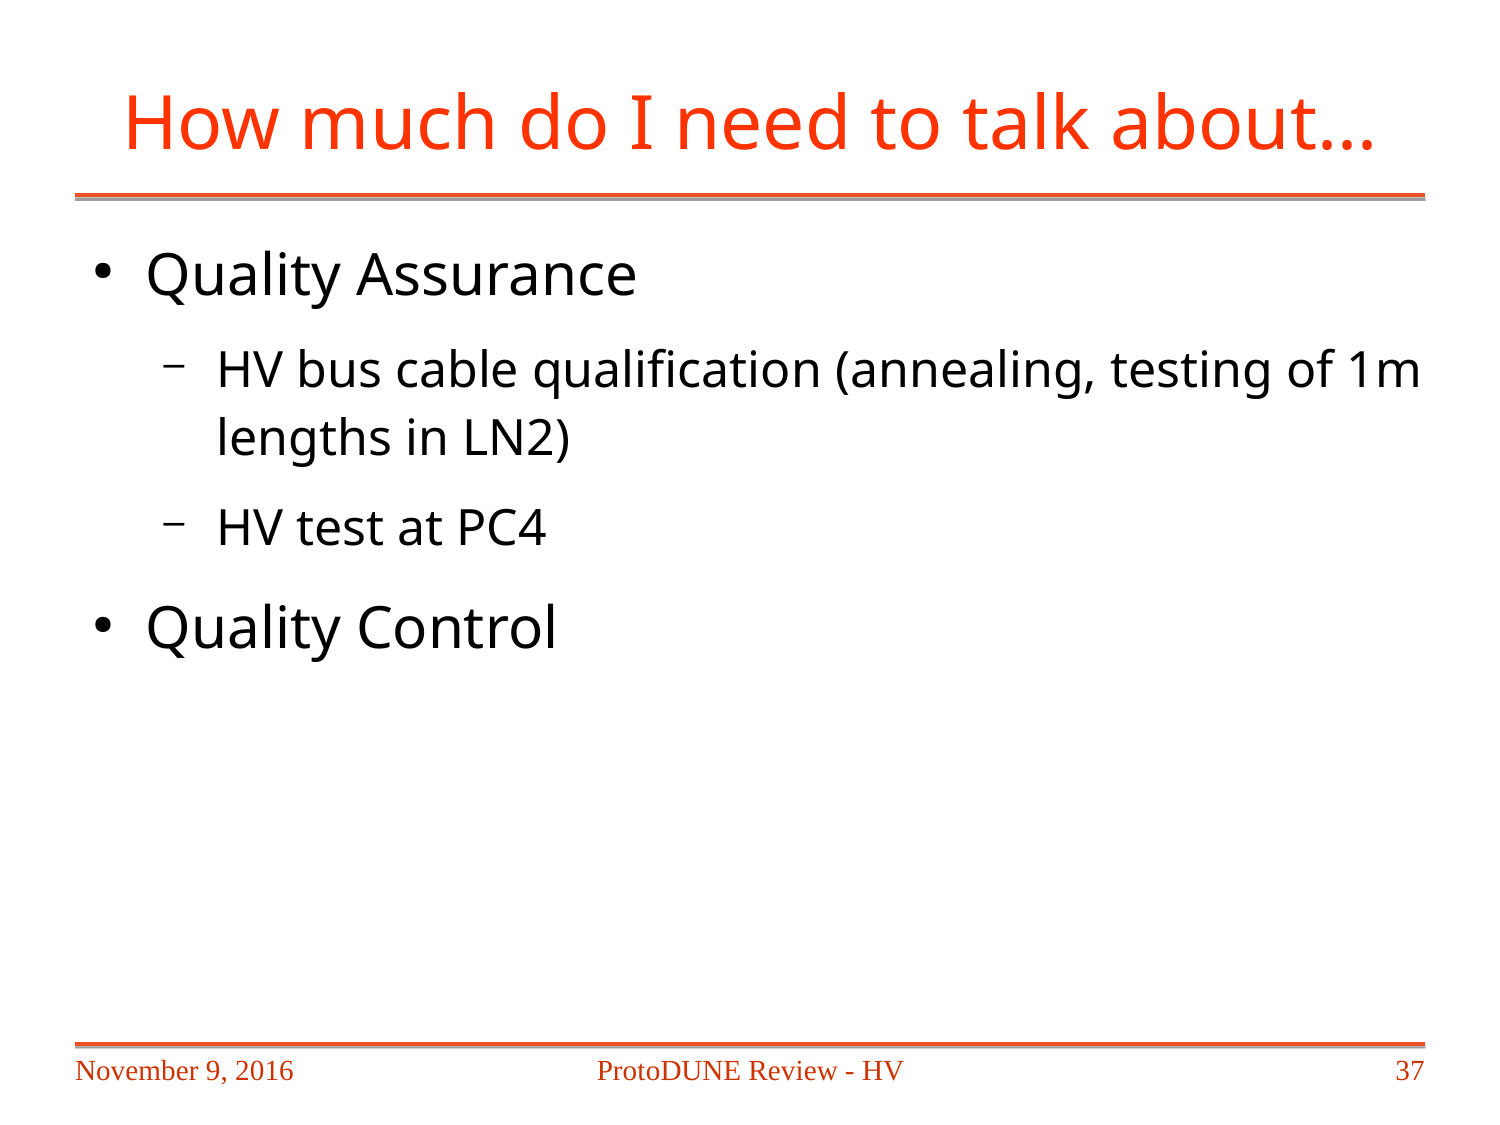

# How much do I need to talk about...
Quality Assurance
HV bus cable qualification (annealing, testing of 1m lengths in LN2)
HV test at PC4
Quality Control
November 9, 2016
ProtoDUNE Review - HV
37